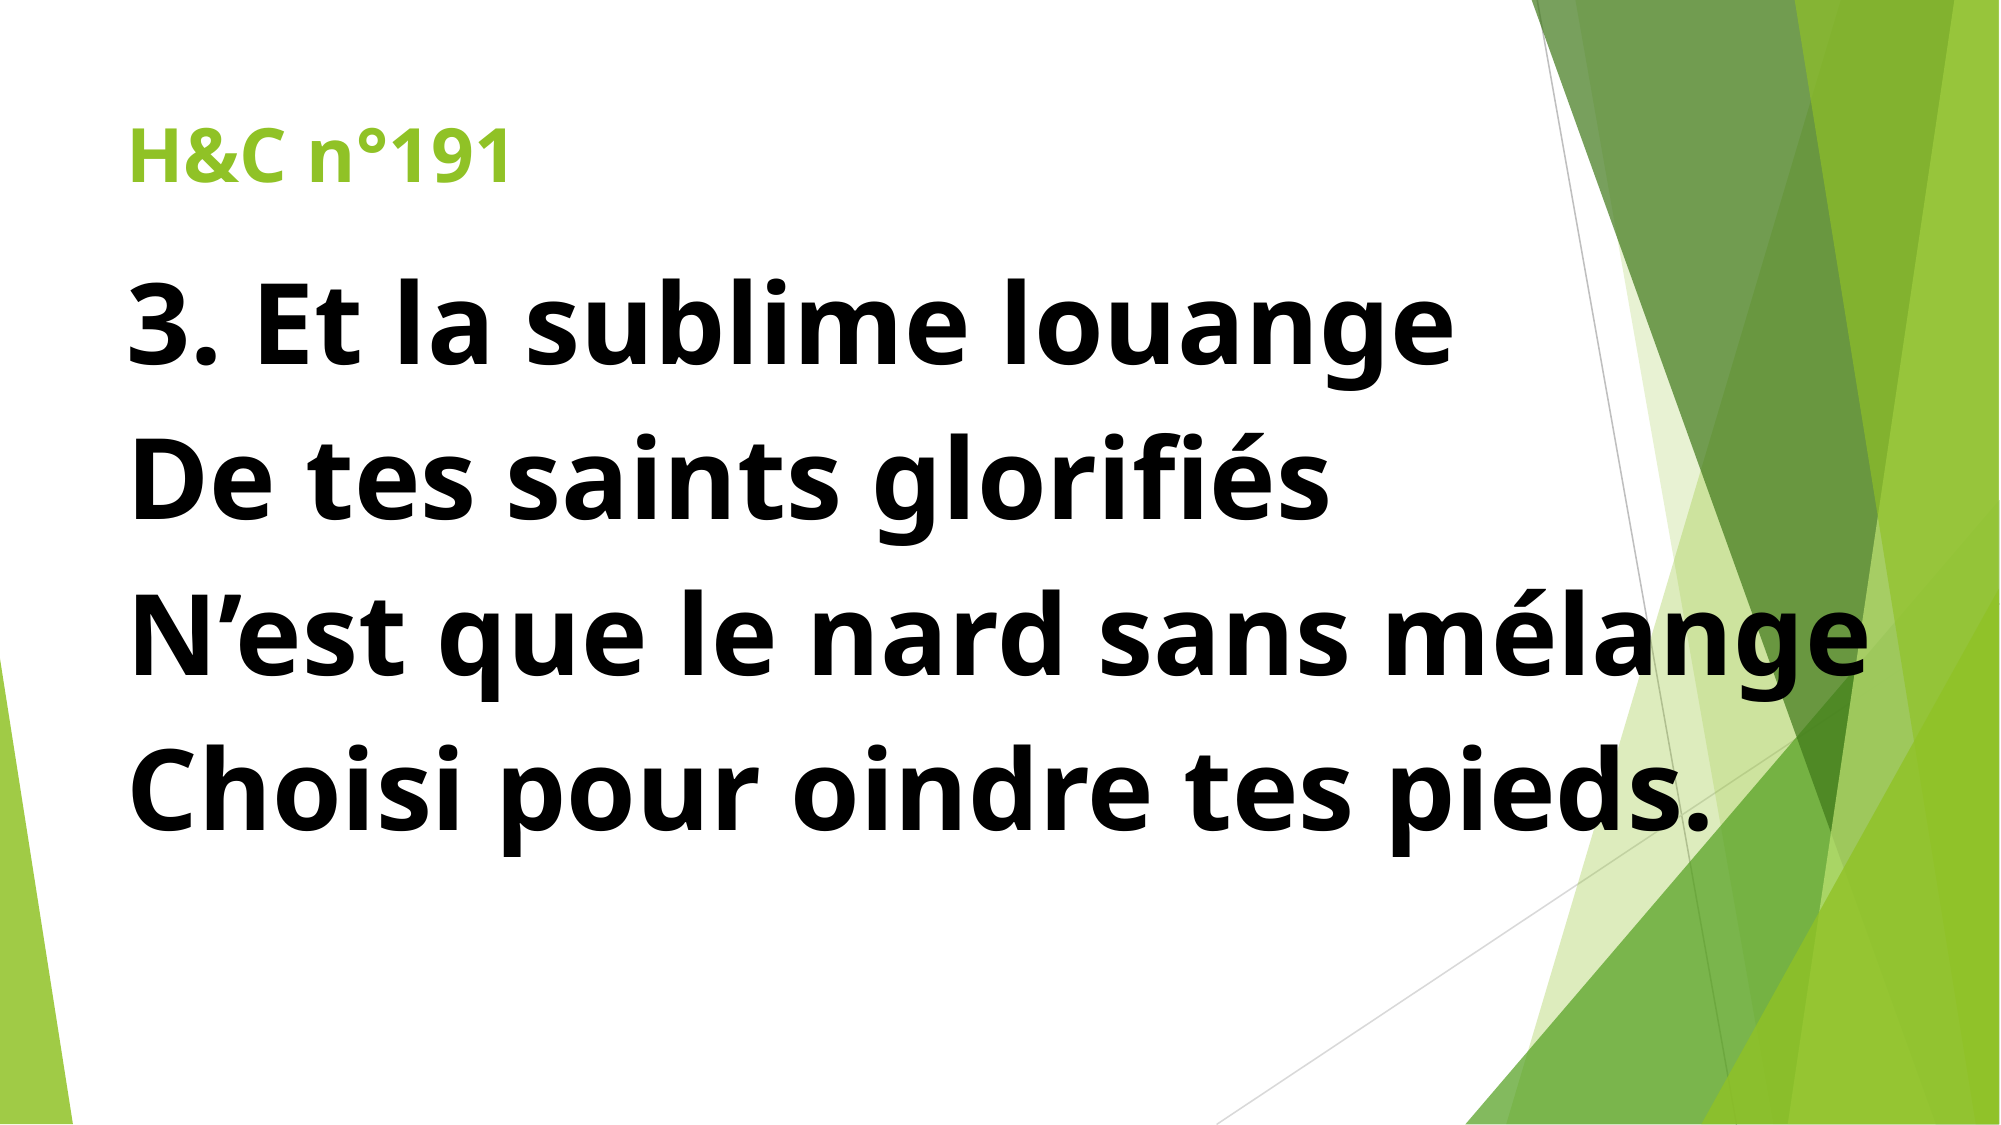

H&C n°191
3. Et la sublime louange
De tes saints glorifiés
N’est que le nard sans mélange
Choisi pour oindre tes pieds.